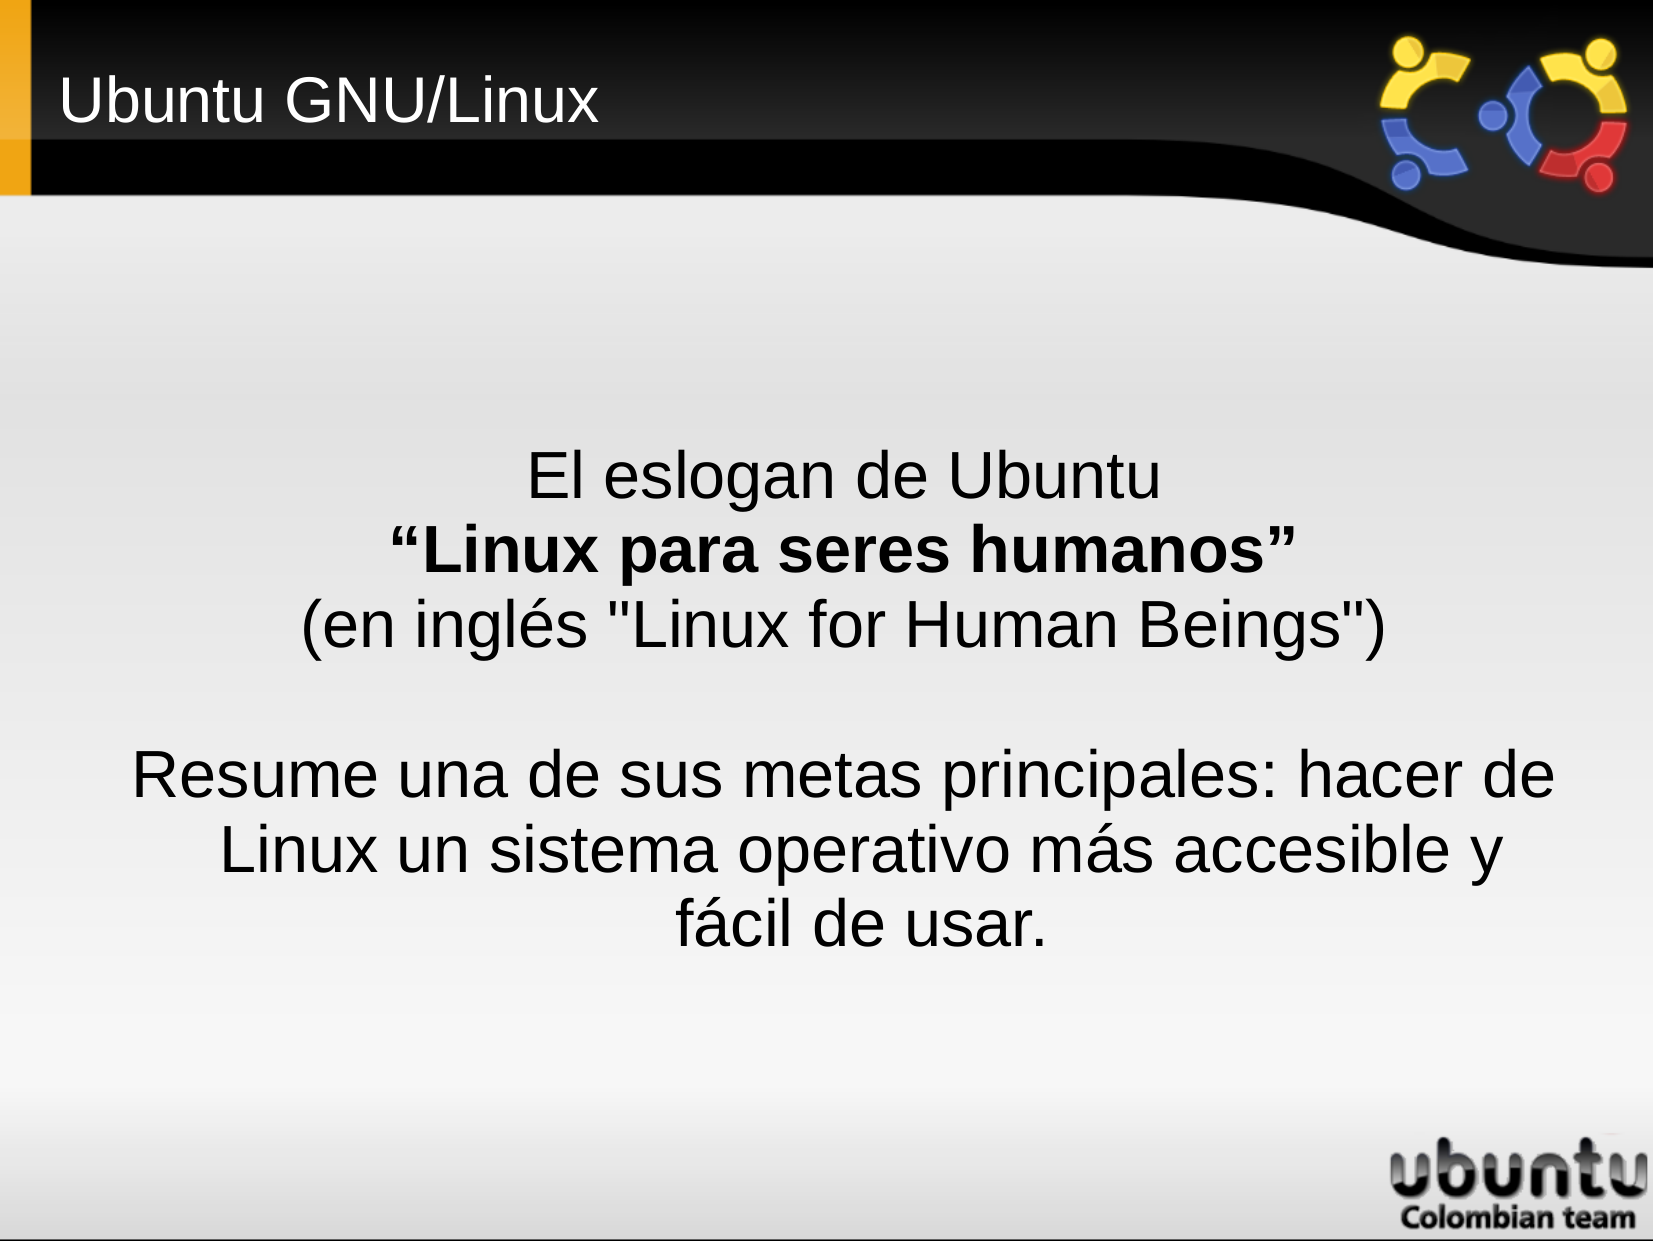

# Ubuntu GNU/Linux
El eslogan de Ubuntu
“Linux para seres humanos”
(en inglés "Linux for Human Beings")
Resume una de sus metas principales: hacer de Linux un sistema operativo más accesible y fácil de usar.